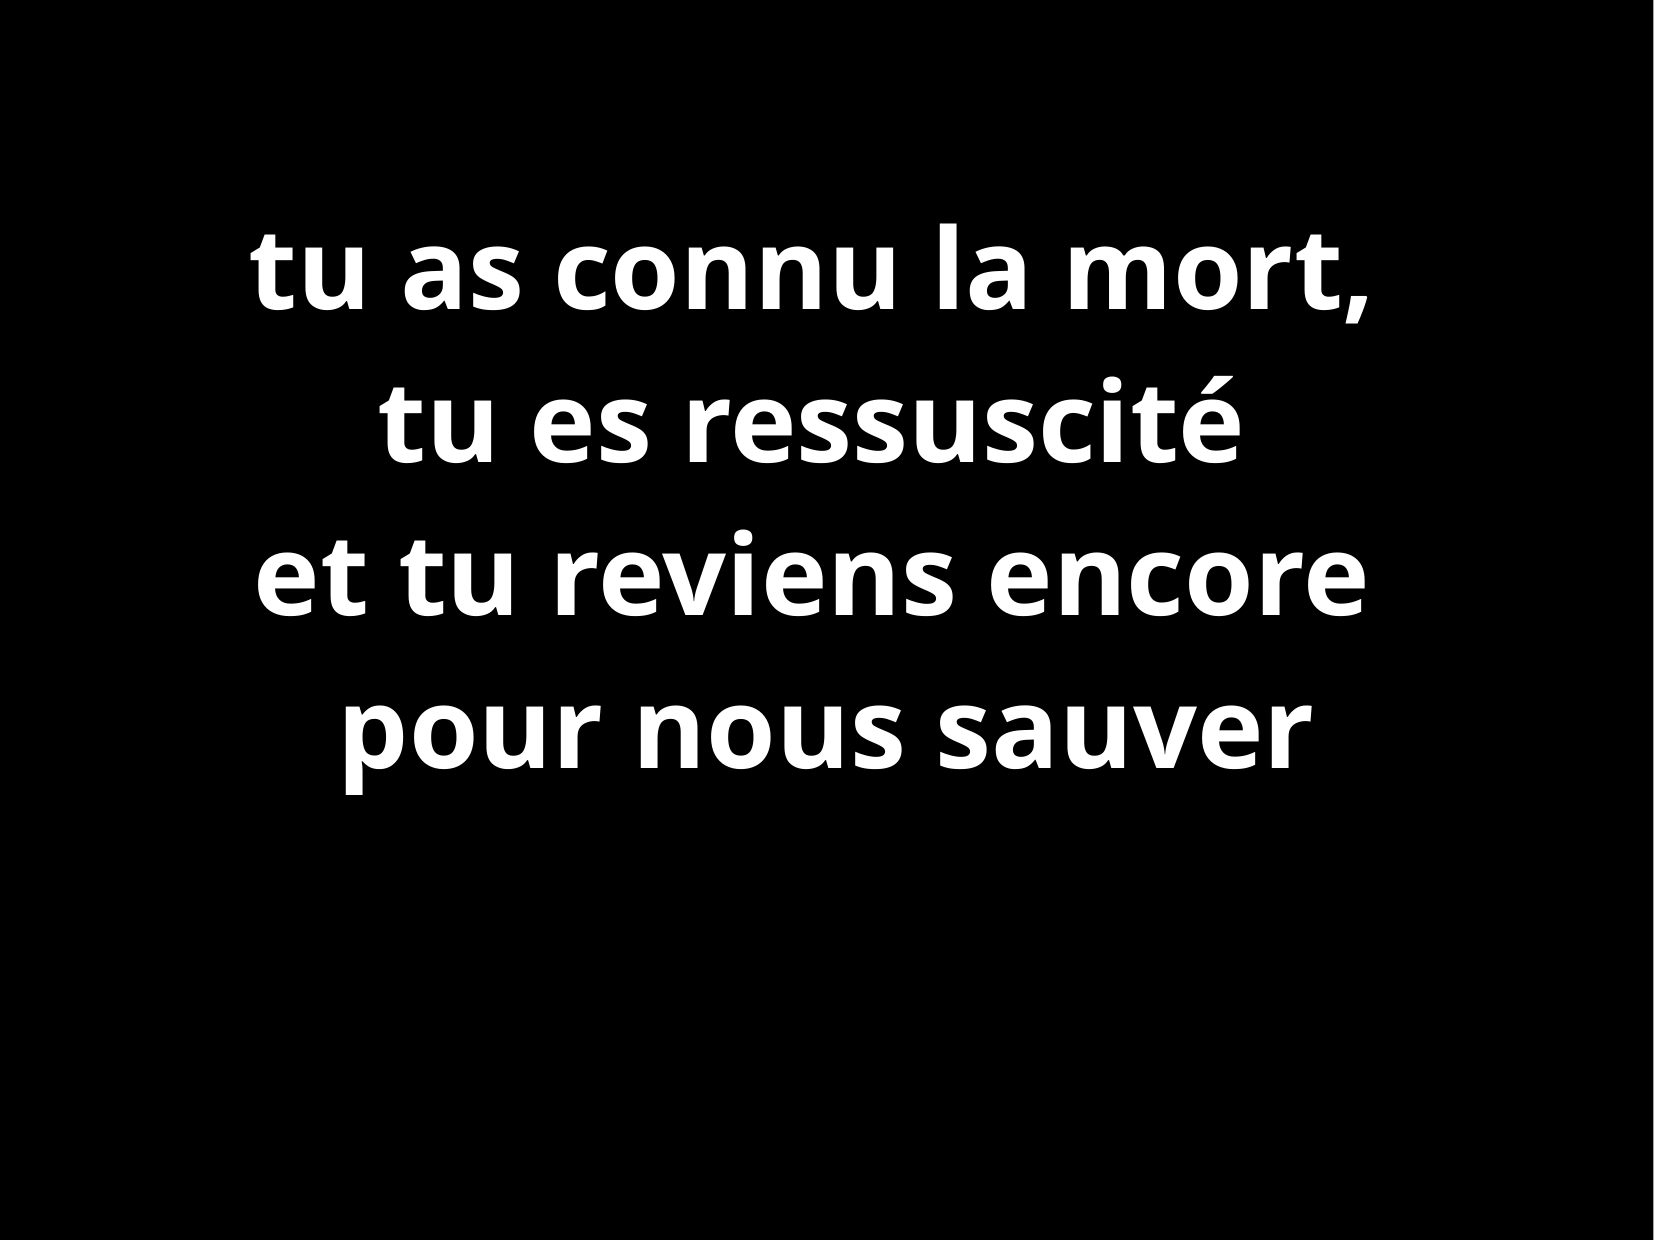

# tu as connu la mort,
tu es ressuscité
et tu reviens encore
pour nous sauver